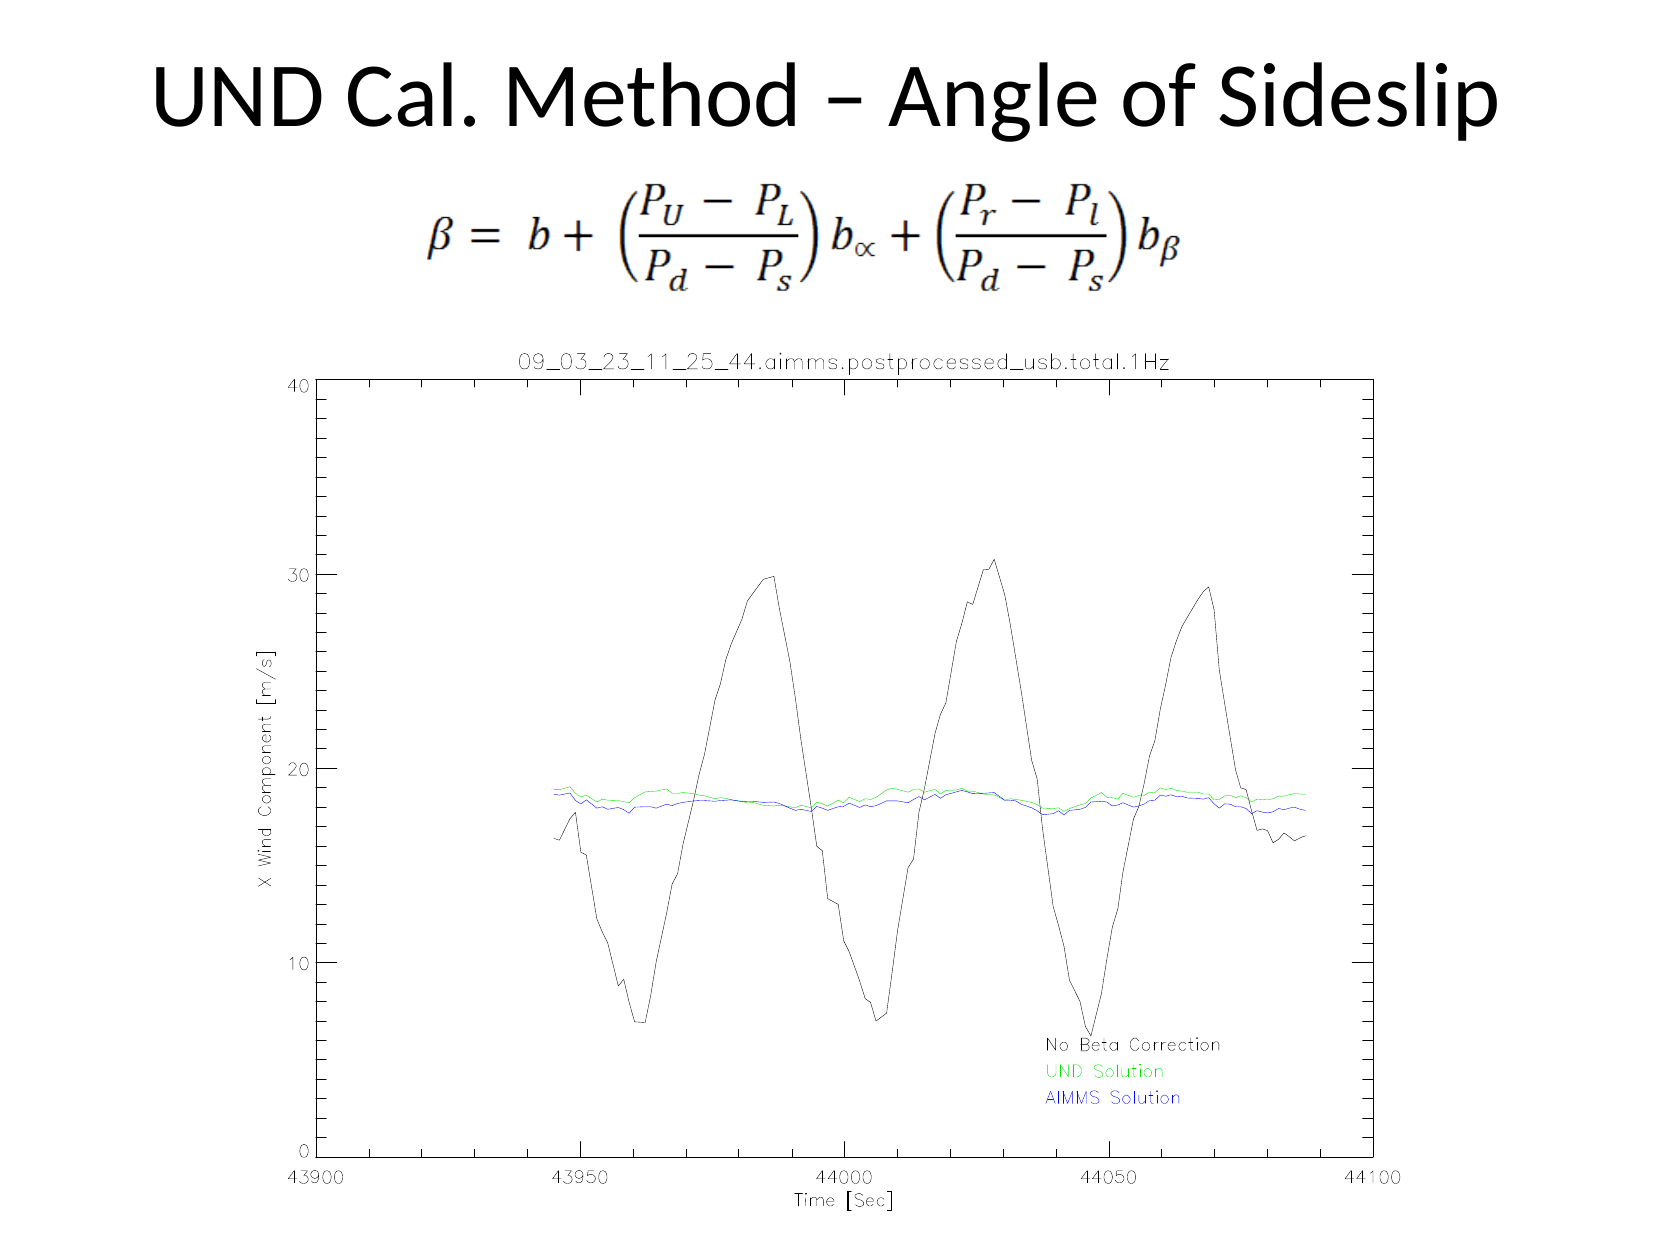

# UND Cal. Method – Angle of Sideslip